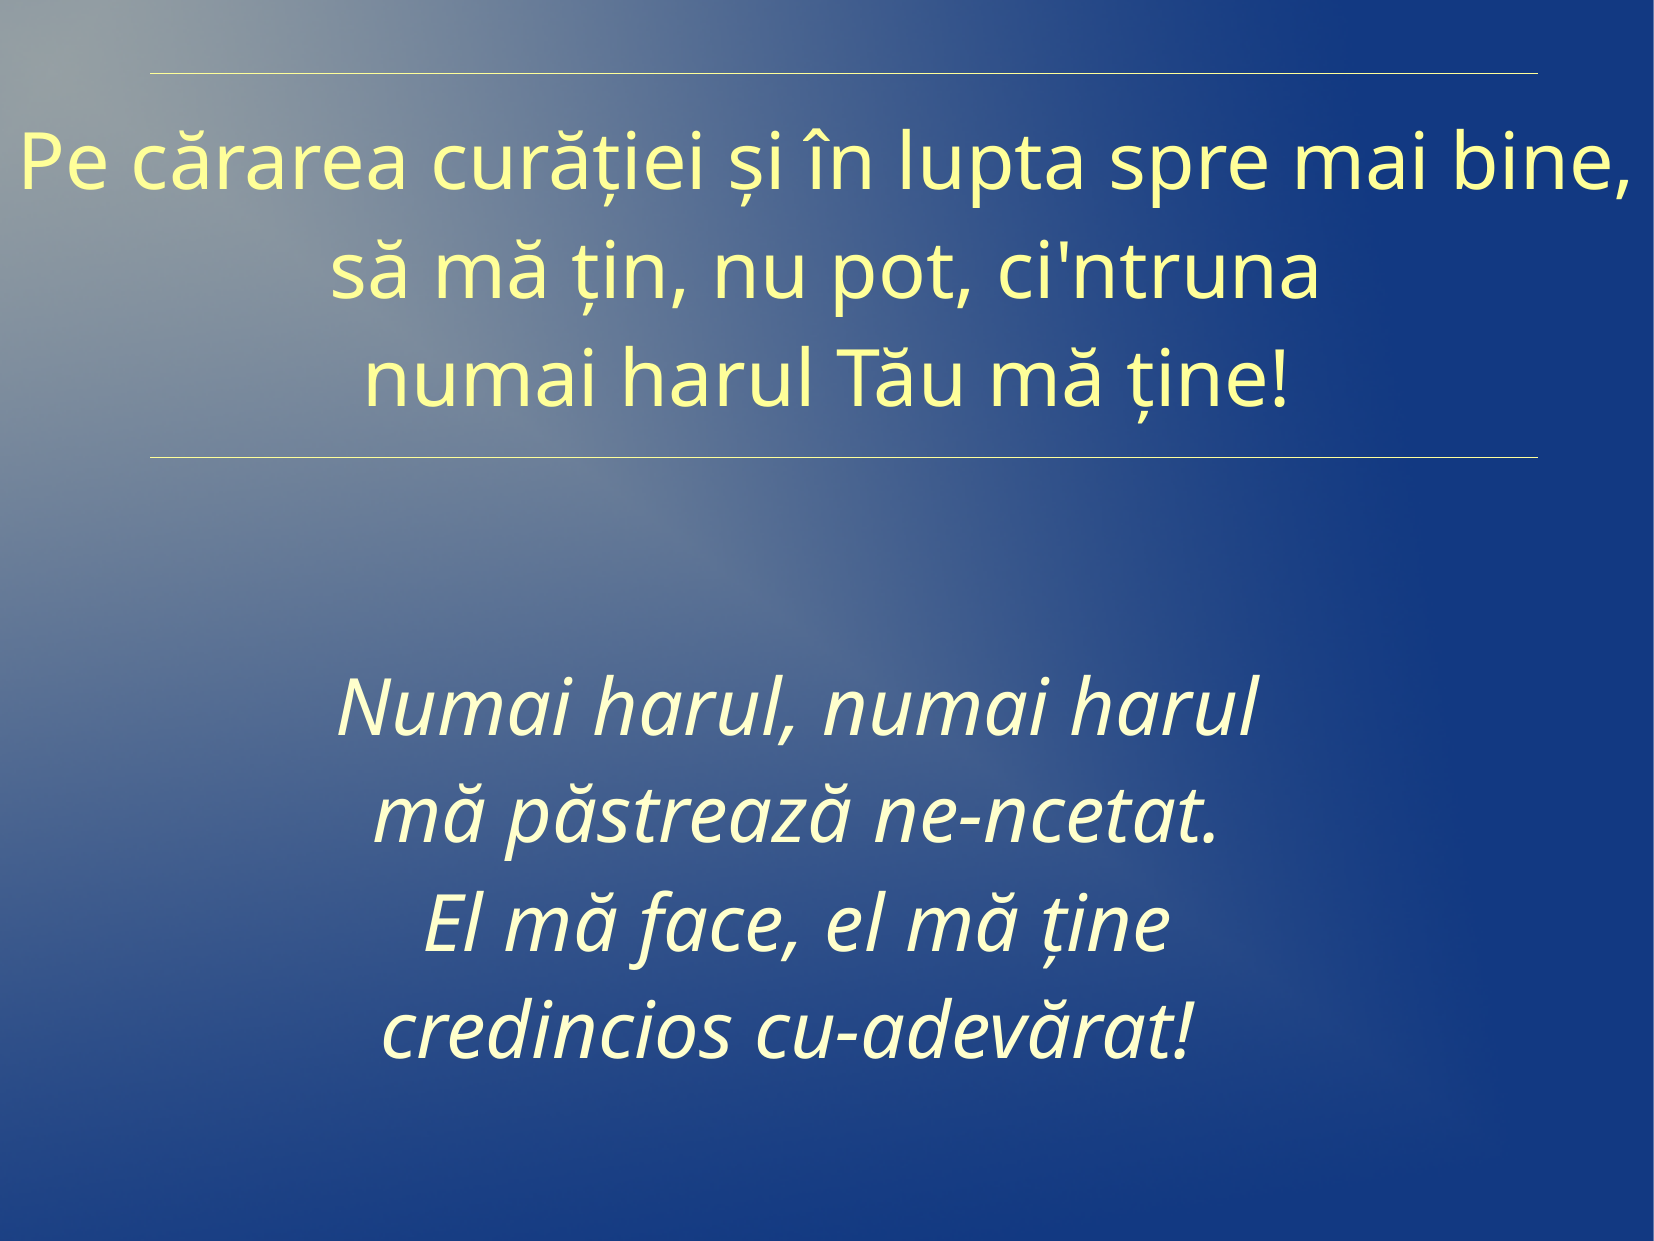

Pe cărarea curăţiei şi în lupta spre mai bine,
să mă ţin, nu pot, ci'ntruna
numai harul Tău mă ţine!
Numai harul, numai harul
mă păstrează ne-ncetat.
El mă face, el mă ţine
credincios cu-adevărat!